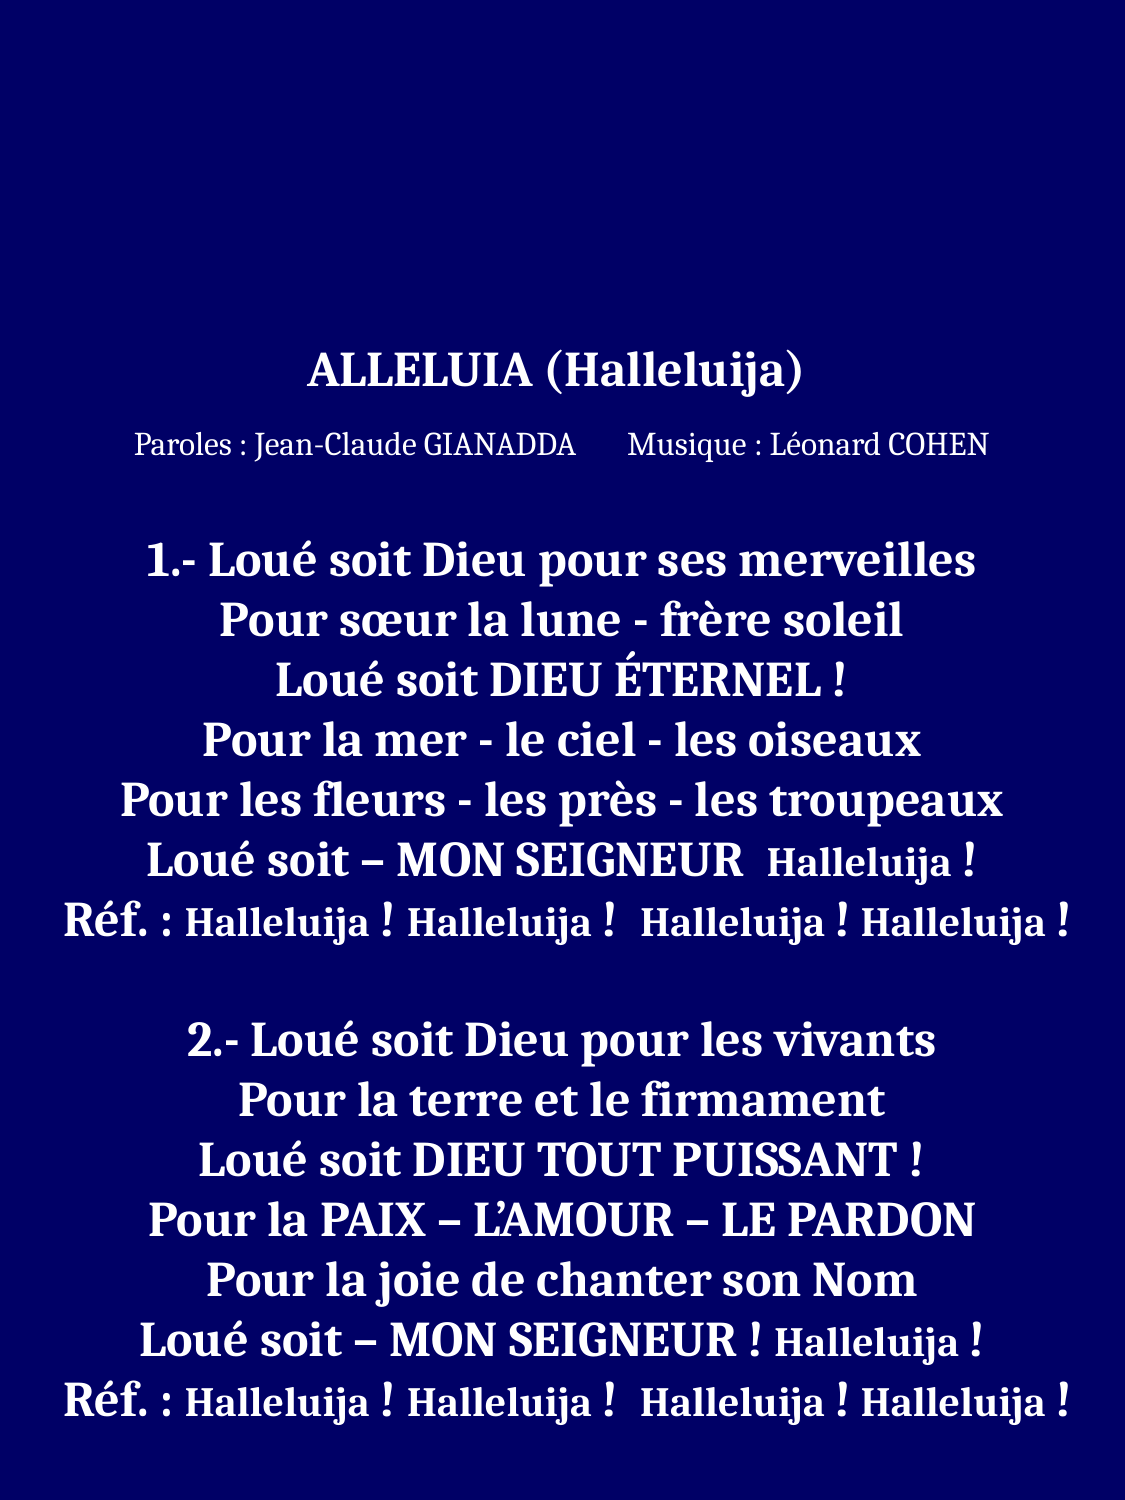

ALLELUIA (Halleluija)
Paroles : Jean-Claude GIANADDA Musique : Léonard COHEN
1.- Loué soit Dieu pour ses merveilles
Pour sœur la lune - frère soleil
Loué soit DIEU ÉTERNEL !
Pour la mer - le ciel - les oiseaux
Pour les fleurs - les près - les troupeaux
Loué soit – MON SEIGNEUR Halleluija !
 Réf. : Halleluija ! Halleluija ! Halleluija ! Halleluija !
2.- Loué soit Dieu pour les vivants
Pour la terre et le firmament
Loué soit DIEU TOUT PUISSANT !
Pour la PAIX – L’AMOUR – LE PARDON
Pour la joie de chanter son Nom
Loué soit – MON SEIGNEUR ! Halleluija !
 Réf. : Halleluija ! Halleluija ! Halleluija ! Halleluija !